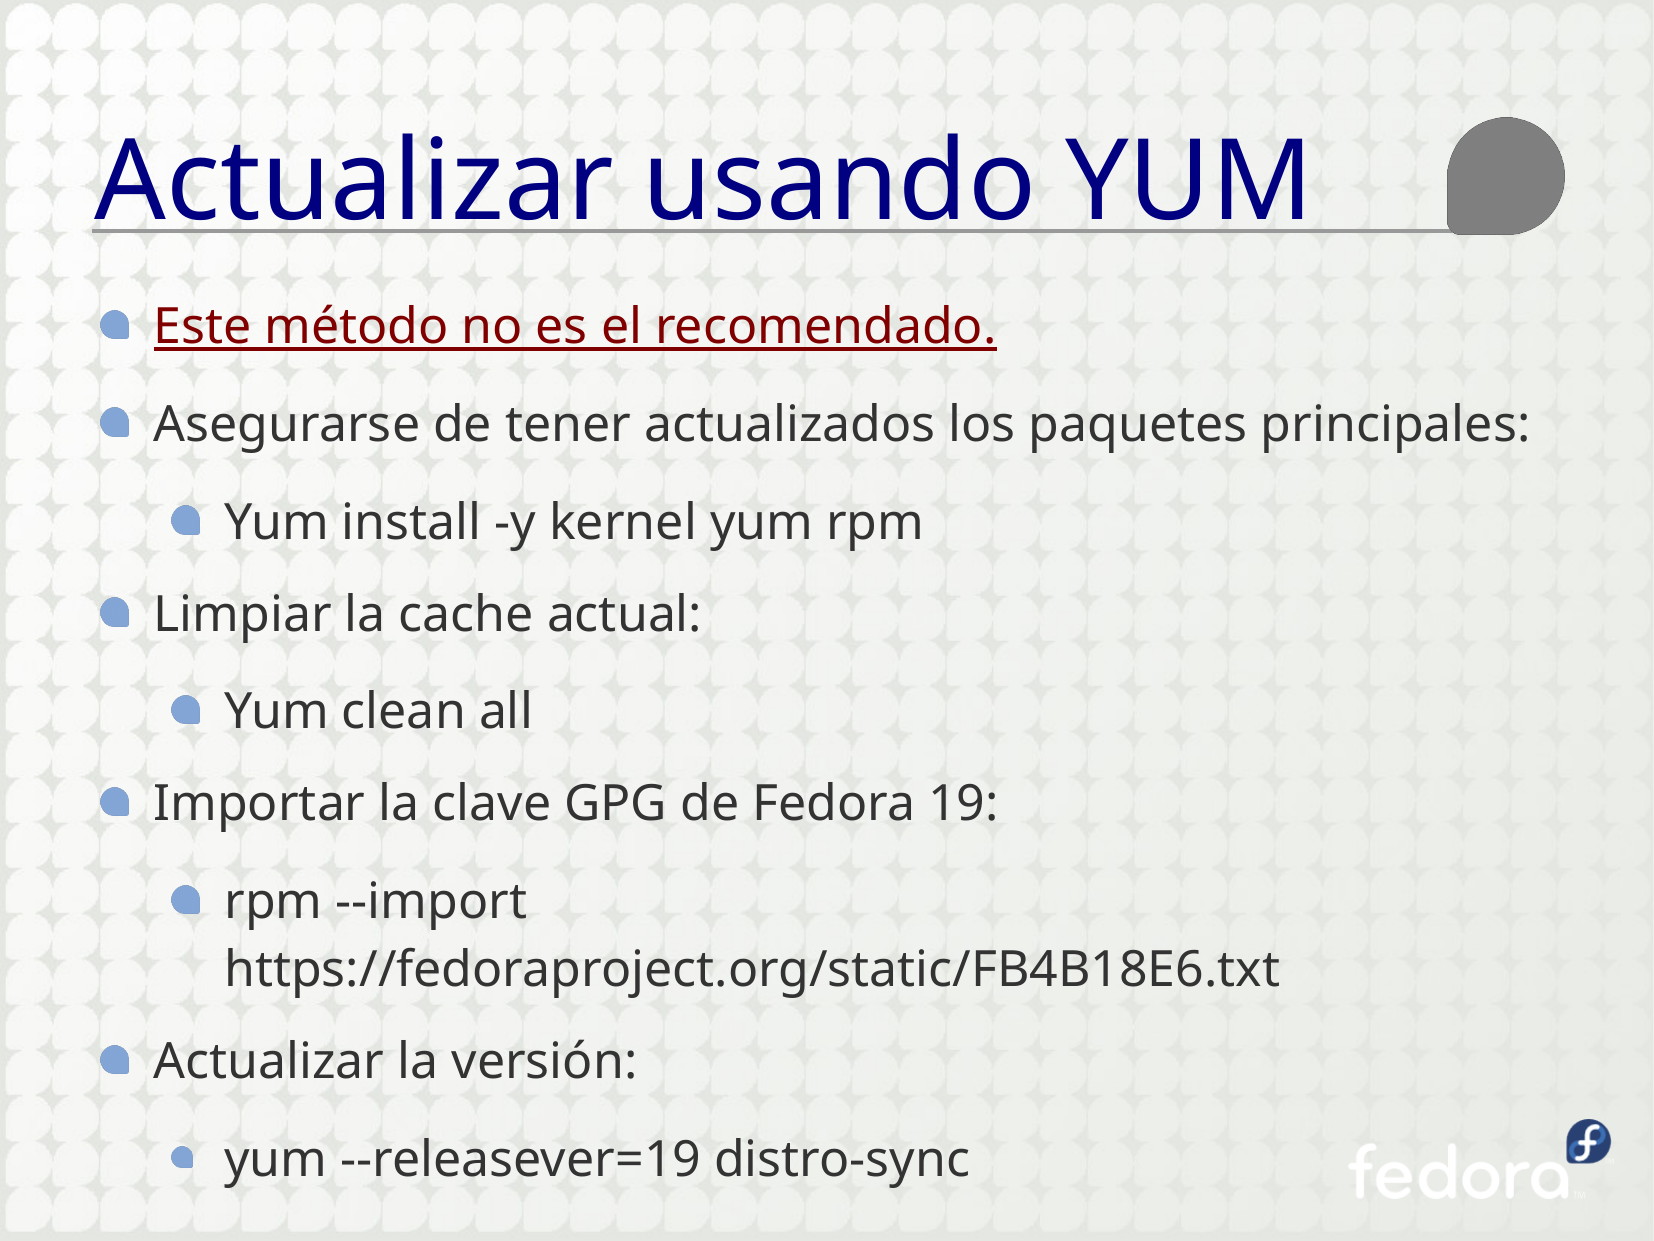

Actualizar usando YUM
# Este método no es el recomendado.
Asegurarse de tener actualizados los paquetes principales:
Yum install -y kernel yum rpm
Limpiar la cache actual:
Yum clean all
Importar la clave GPG de Fedora 19:
rpm --import https://fedoraproject.org/static/FB4B18E6.txt
Actualizar la versión:
yum --releasever=19 distro-sync